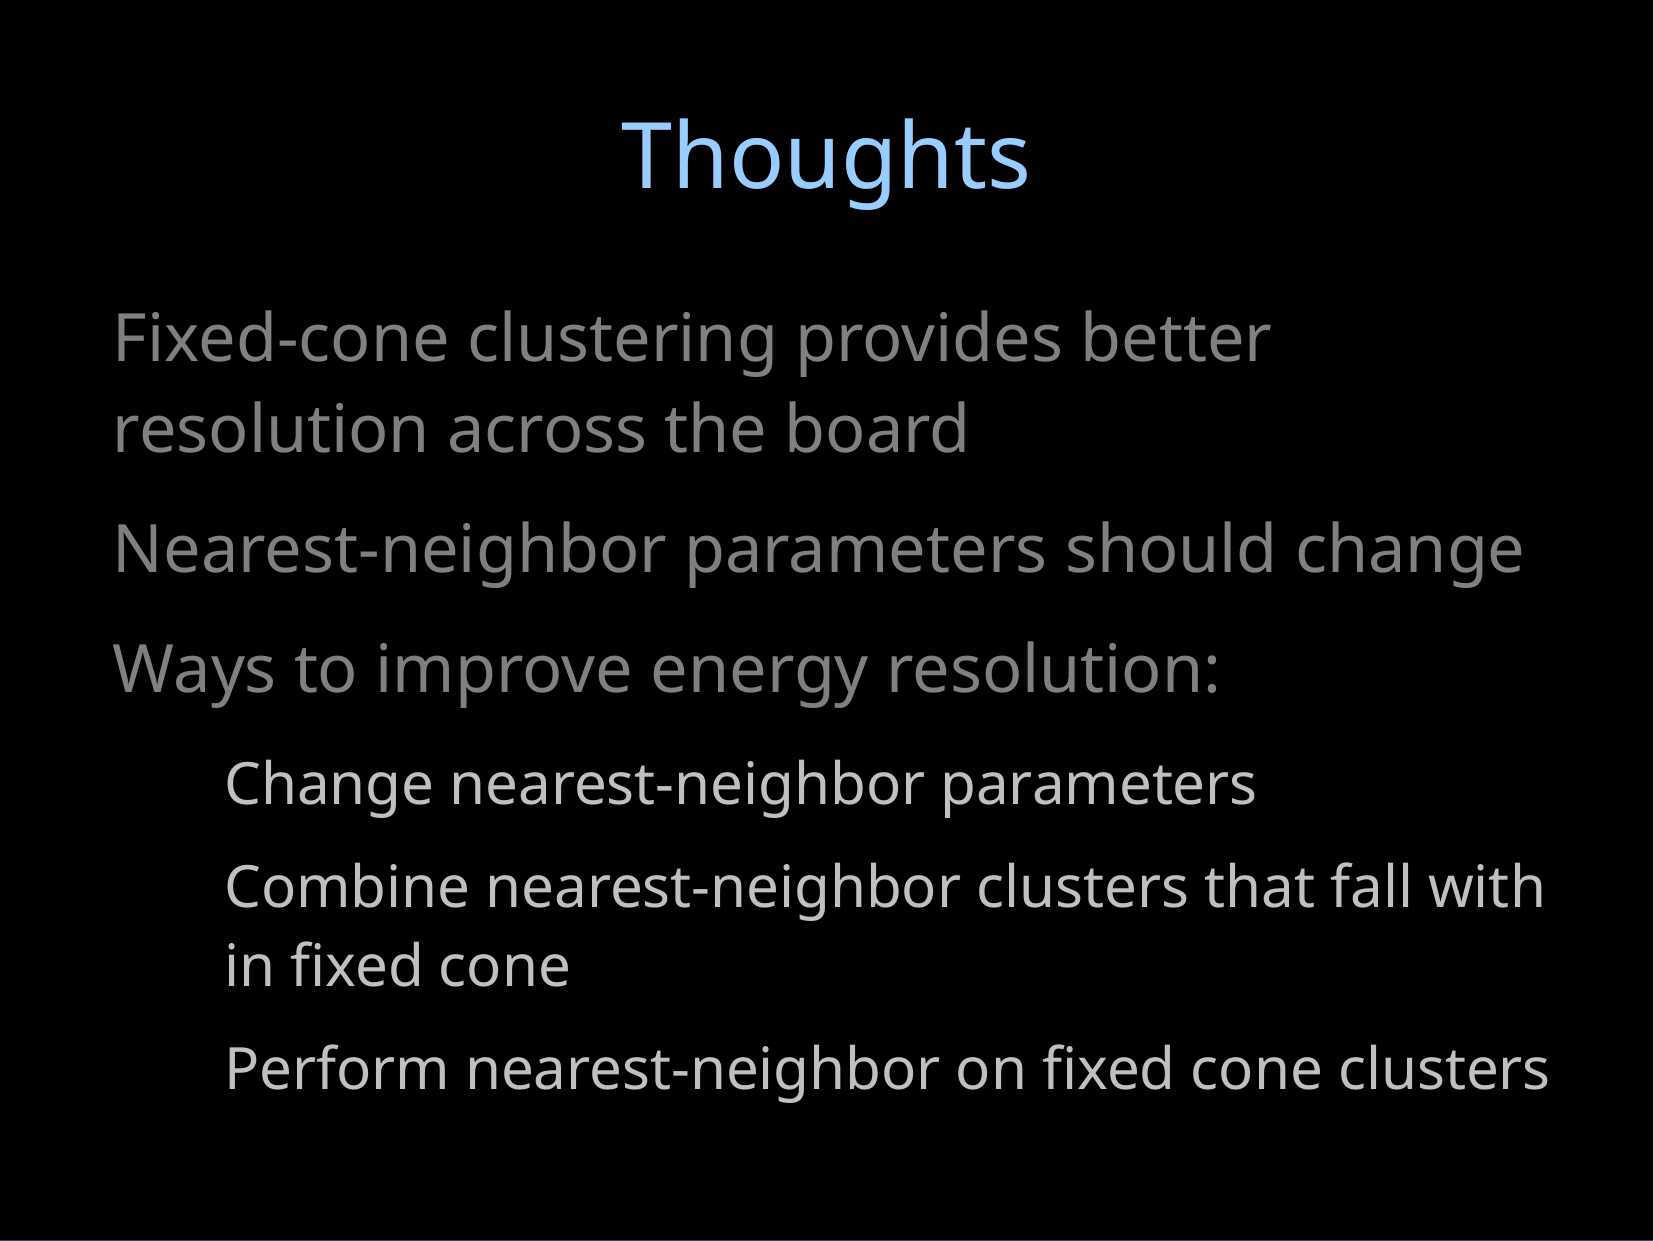

# Thoughts
Fixed-cone clustering provides better resolution across the board
Nearest-neighbor parameters should change
Ways to improve energy resolution:
Change nearest-neighbor parameters
Combine nearest-neighbor clusters that fall with in fixed cone
Perform nearest-neighbor on fixed cone clusters